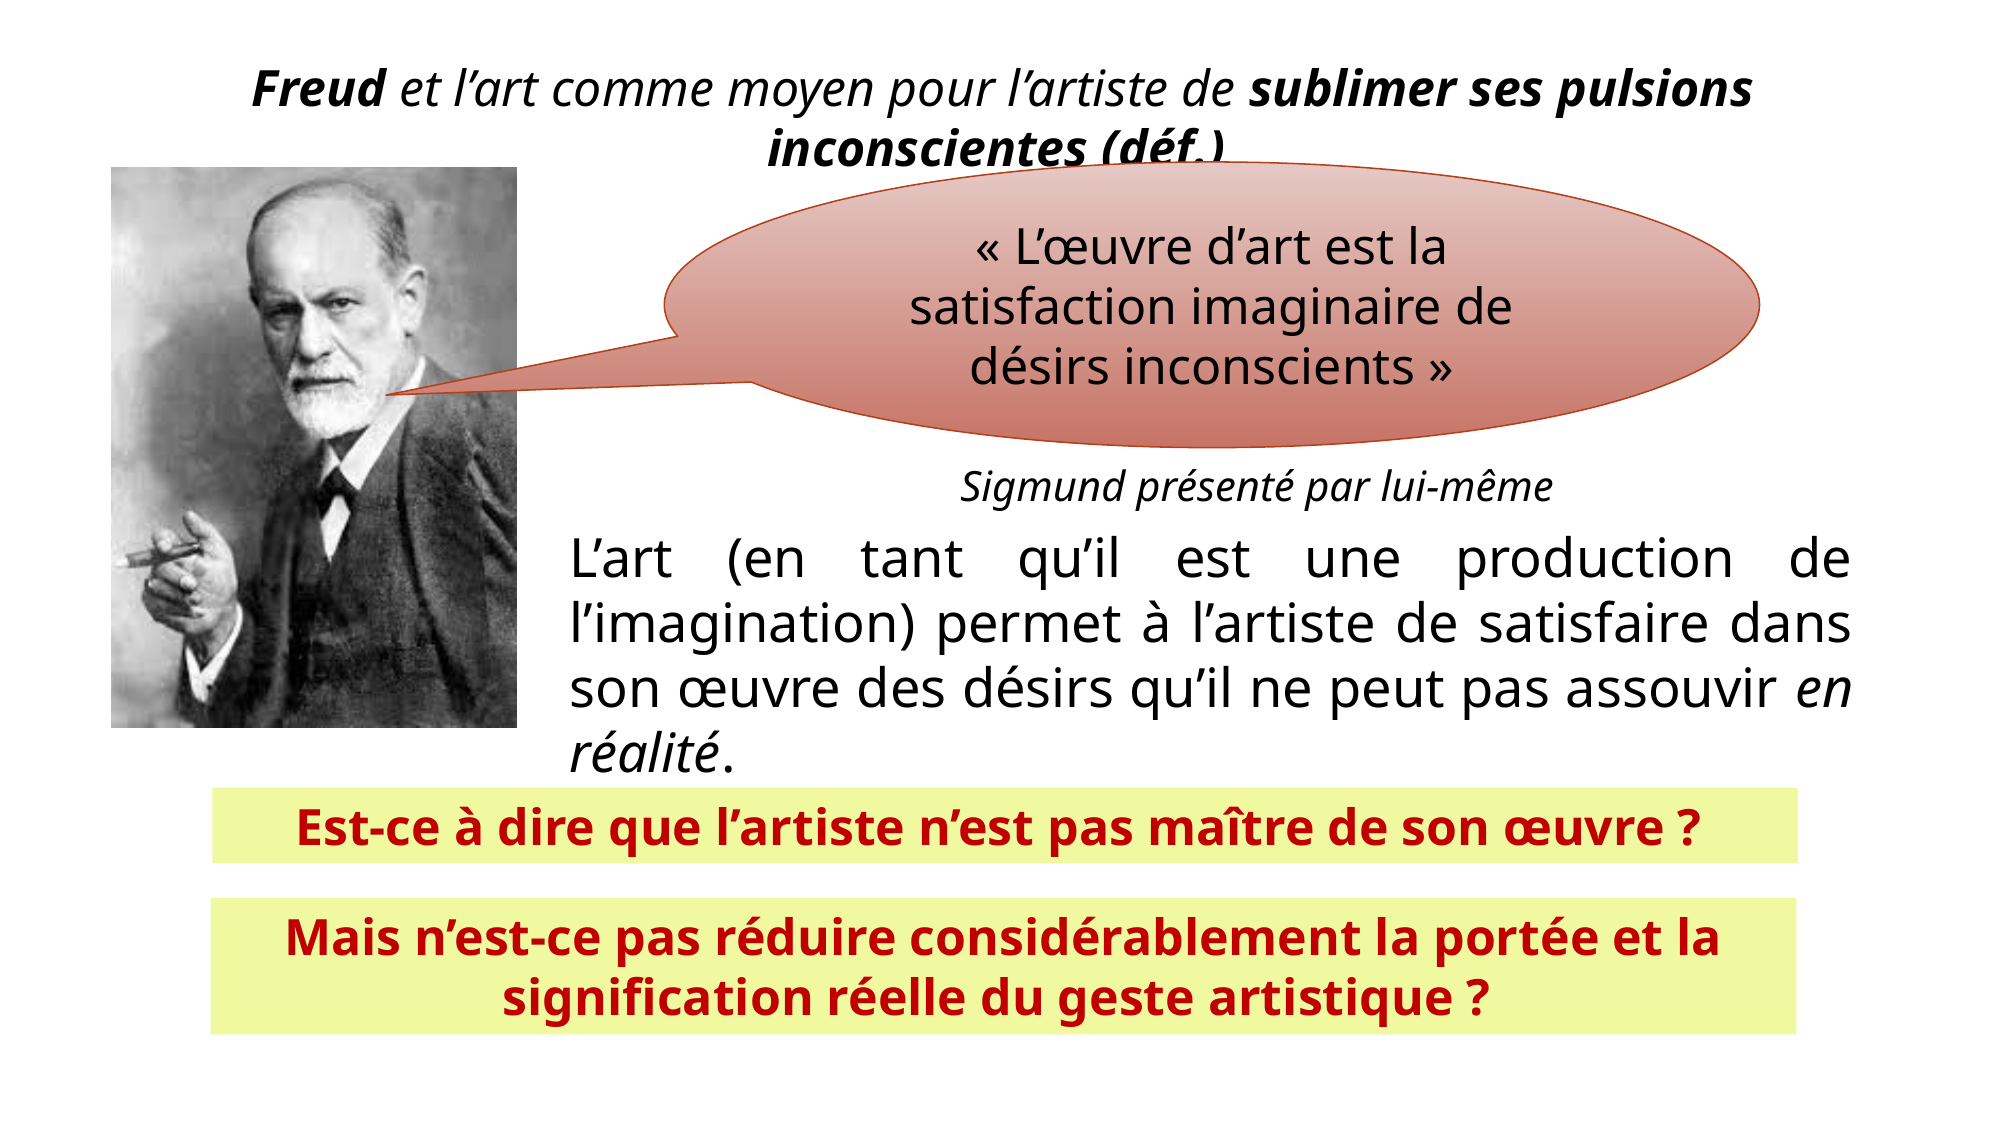

Freud et l’art comme moyen pour l’artiste de sublimer ses pulsions inconscientes (déf.)
« L’œuvre d’art est la satisfaction imaginaire de désirs inconscients »
Sigmund présenté par lui-même
L’art (en tant qu’il est une production de l’imagination) permet à l’artiste de satisfaire dans son œuvre des désirs qu’il ne peut pas assouvir en réalité.
Toute œuvre d’art serait l’expression de désirs inconscients
Est-ce à dire que l’artiste n’est pas maître de son œuvre ?
La nécessité de créer éprouvée par l’artiste s’expliquerait par le besoin d’assouvir certains désirs…
Mais n’est-ce pas réduire considérablement la portée et la signification réelle du geste artistique ?